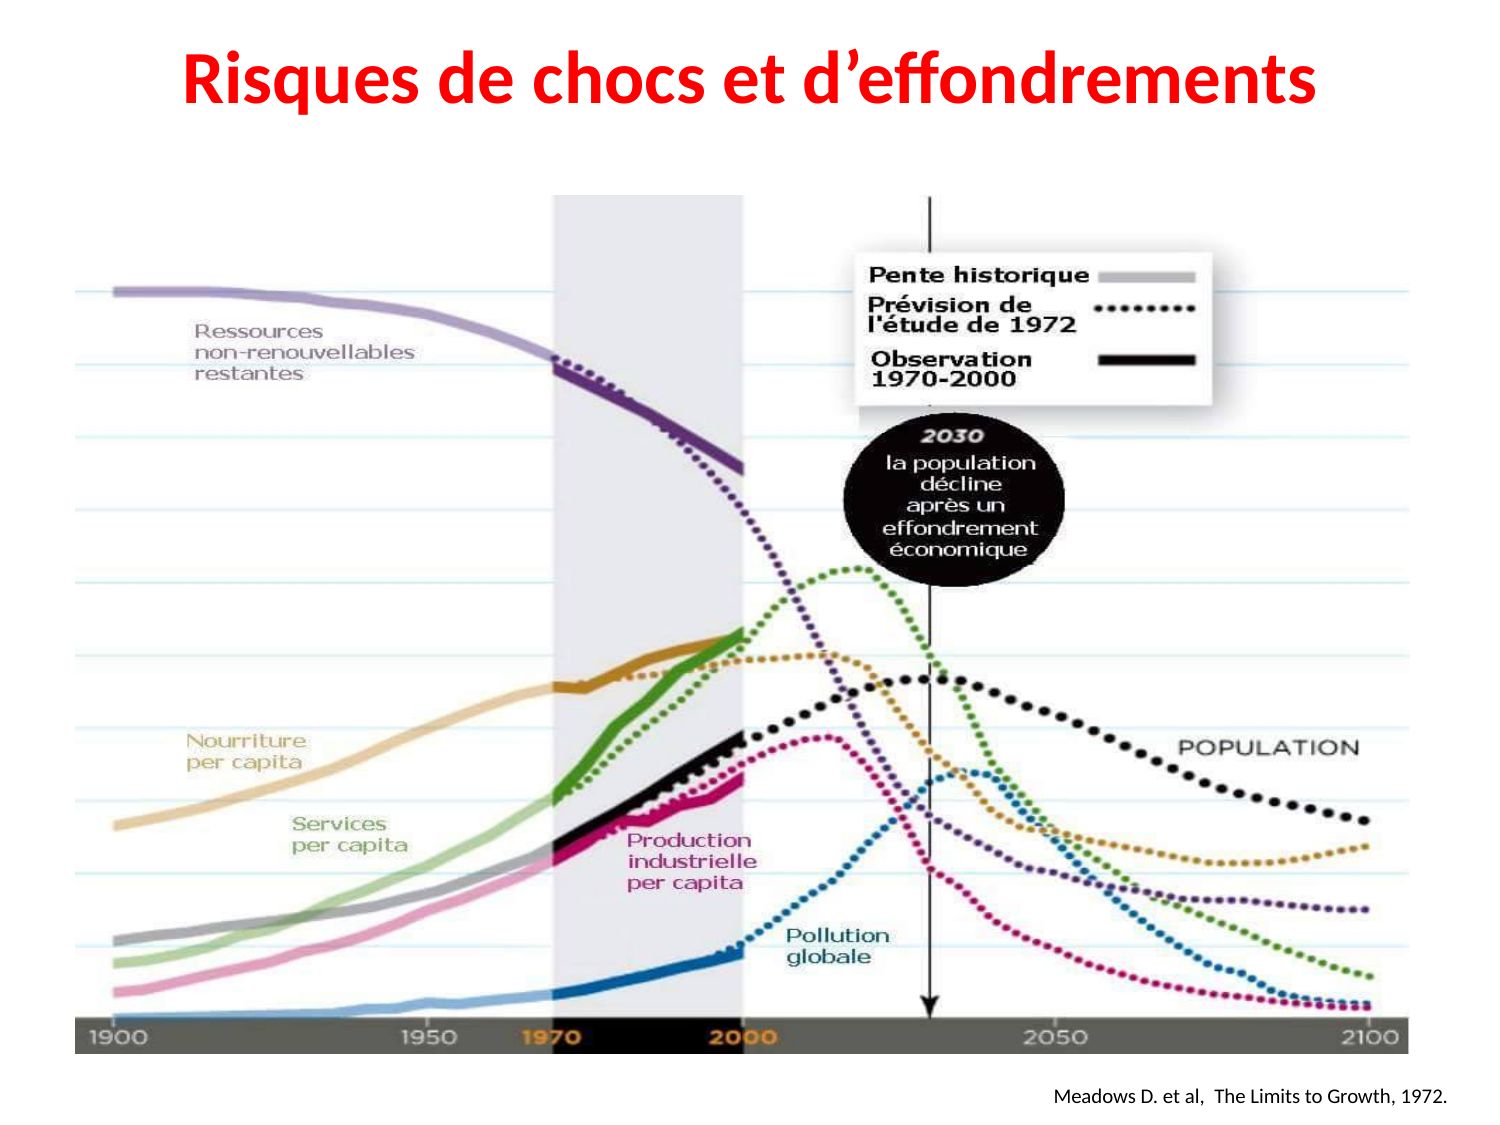

# Risques de chocs et d’effondrements
Meadows D. et al, The Limits to Growth, 1972.